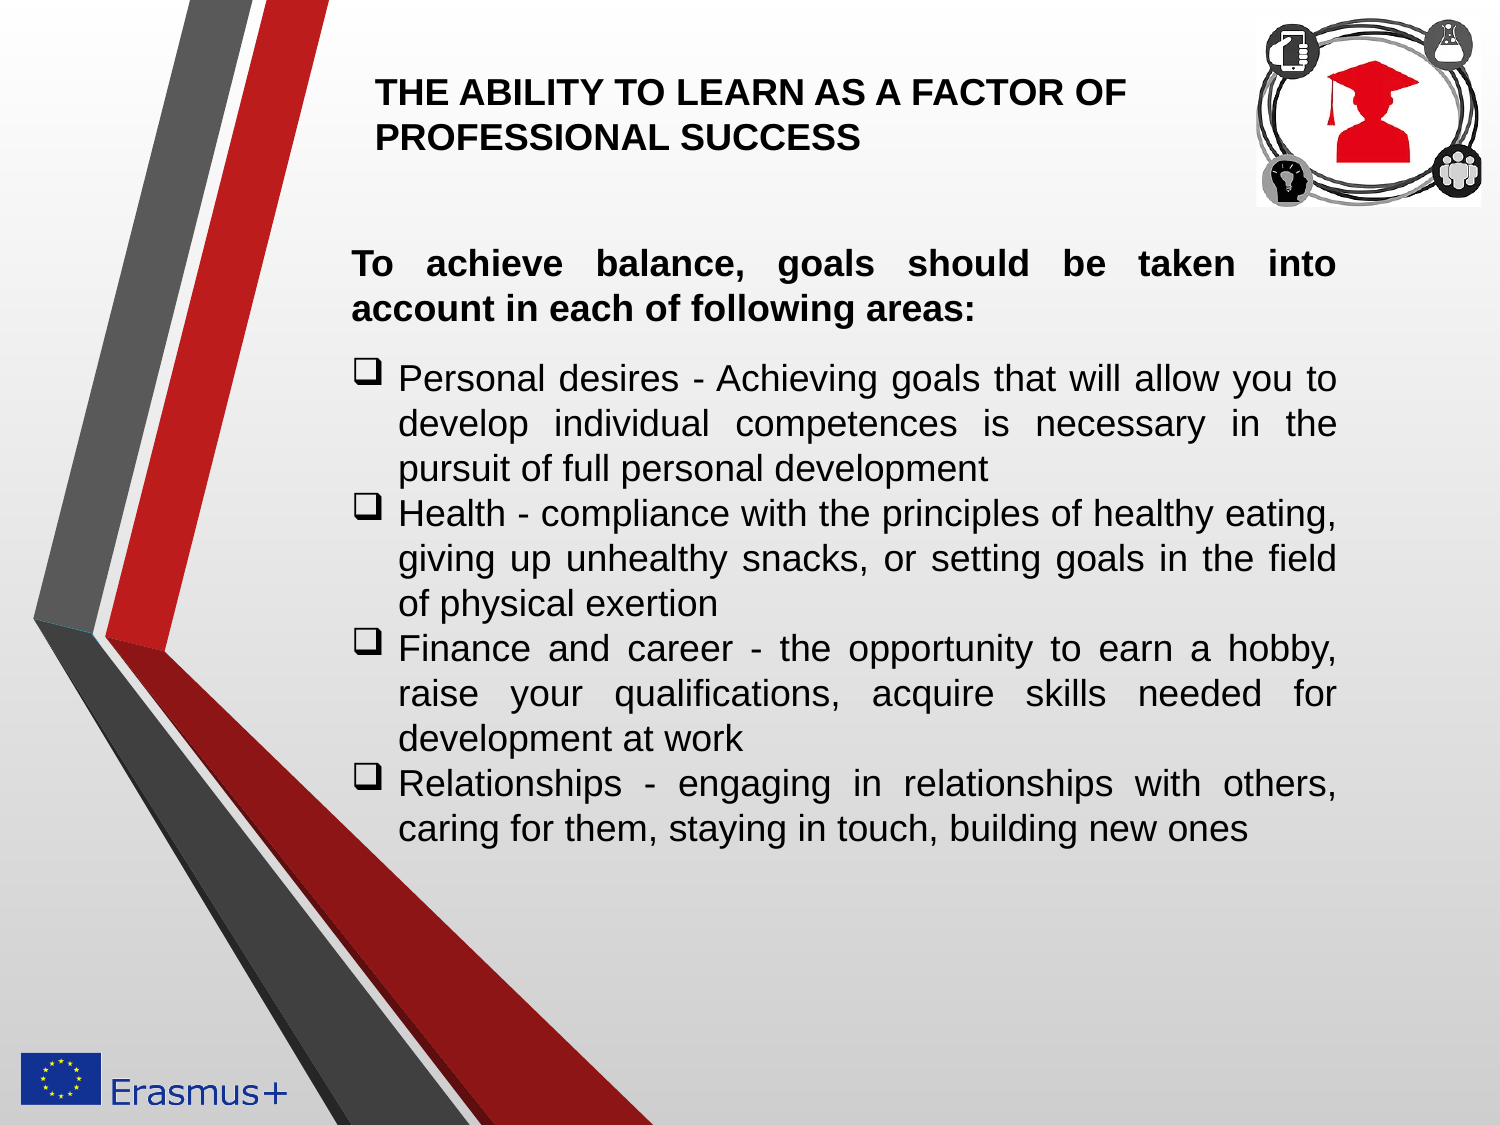

The ability to learn as a factor of professional success
To achieve balance, goals should be taken into account in each of following areas:
Personal desires - Achieving goals that will allow you to develop individual competences is necessary in the pursuit of full personal development
Health - compliance with the principles of healthy eating, giving up unhealthy snacks, or setting goals in the field of physical exertion
Finance and career - the opportunity to earn a hobby, raise your qualifications, acquire skills needed for development at work
Relationships - engaging in relationships with others, caring for them, staying in touch, building new ones